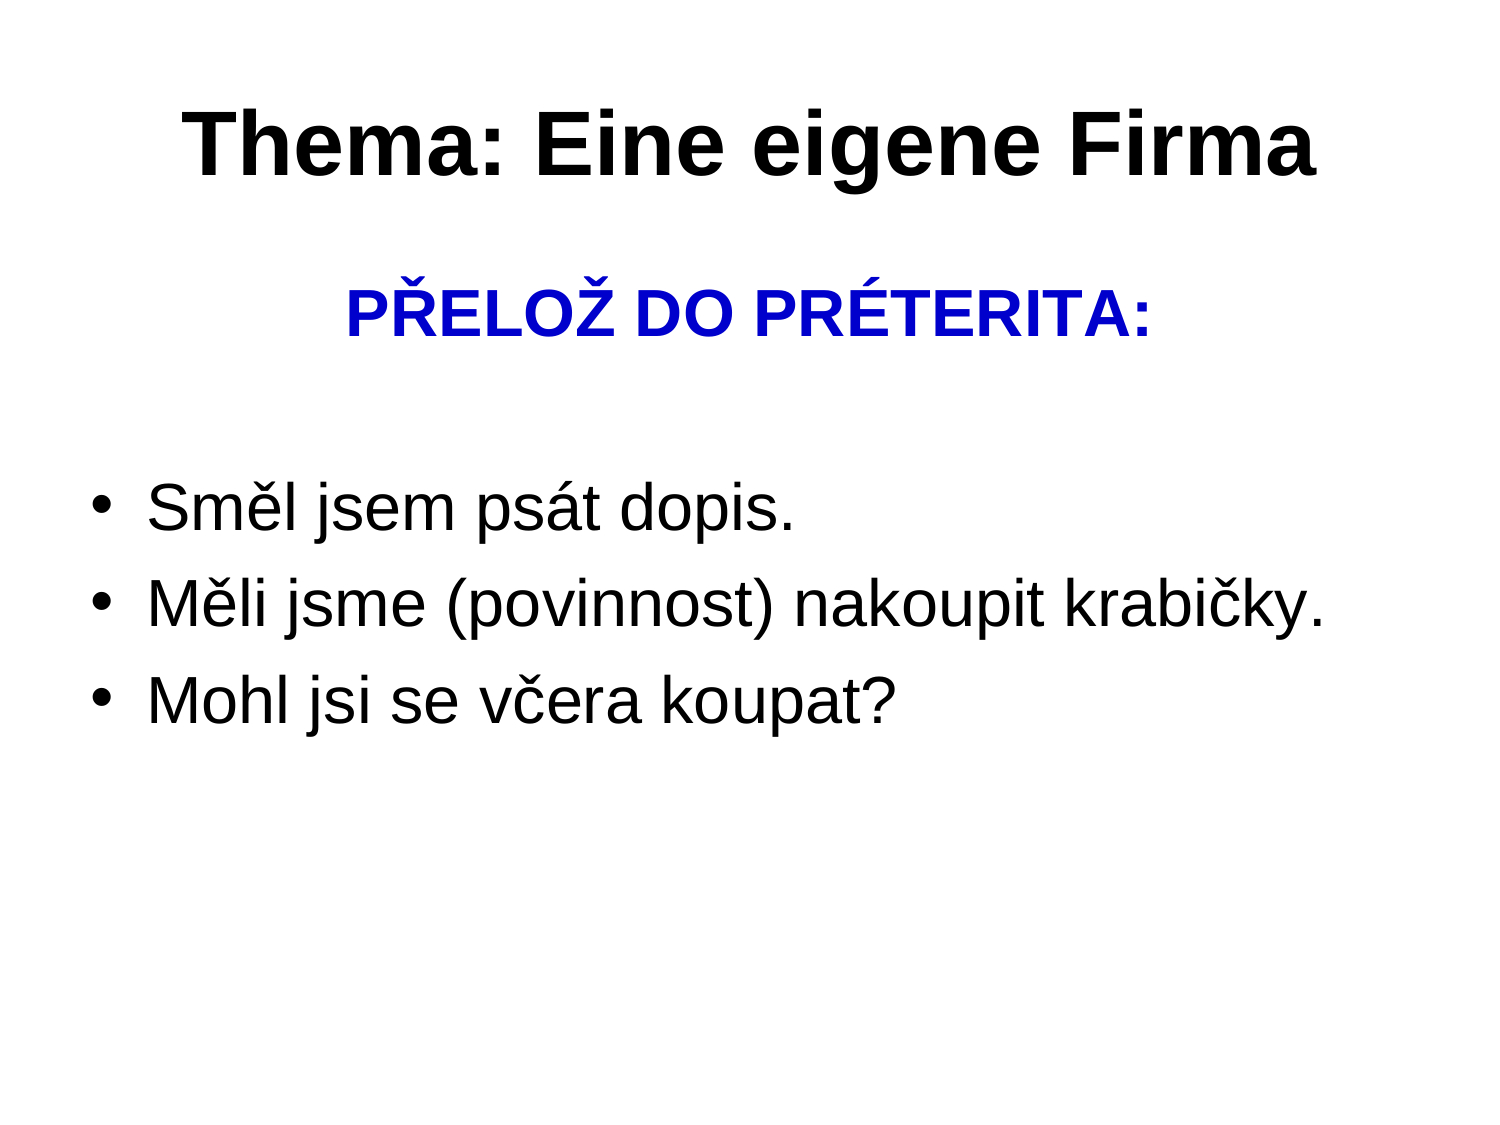

# Thema: Eine eigene Firma
PŘELOŽ DO PRÉTERITA:
Směl jsem psát dopis.
Měli jsme (povinnost) nakoupit krabičky.
Mohl jsi se včera koupat?